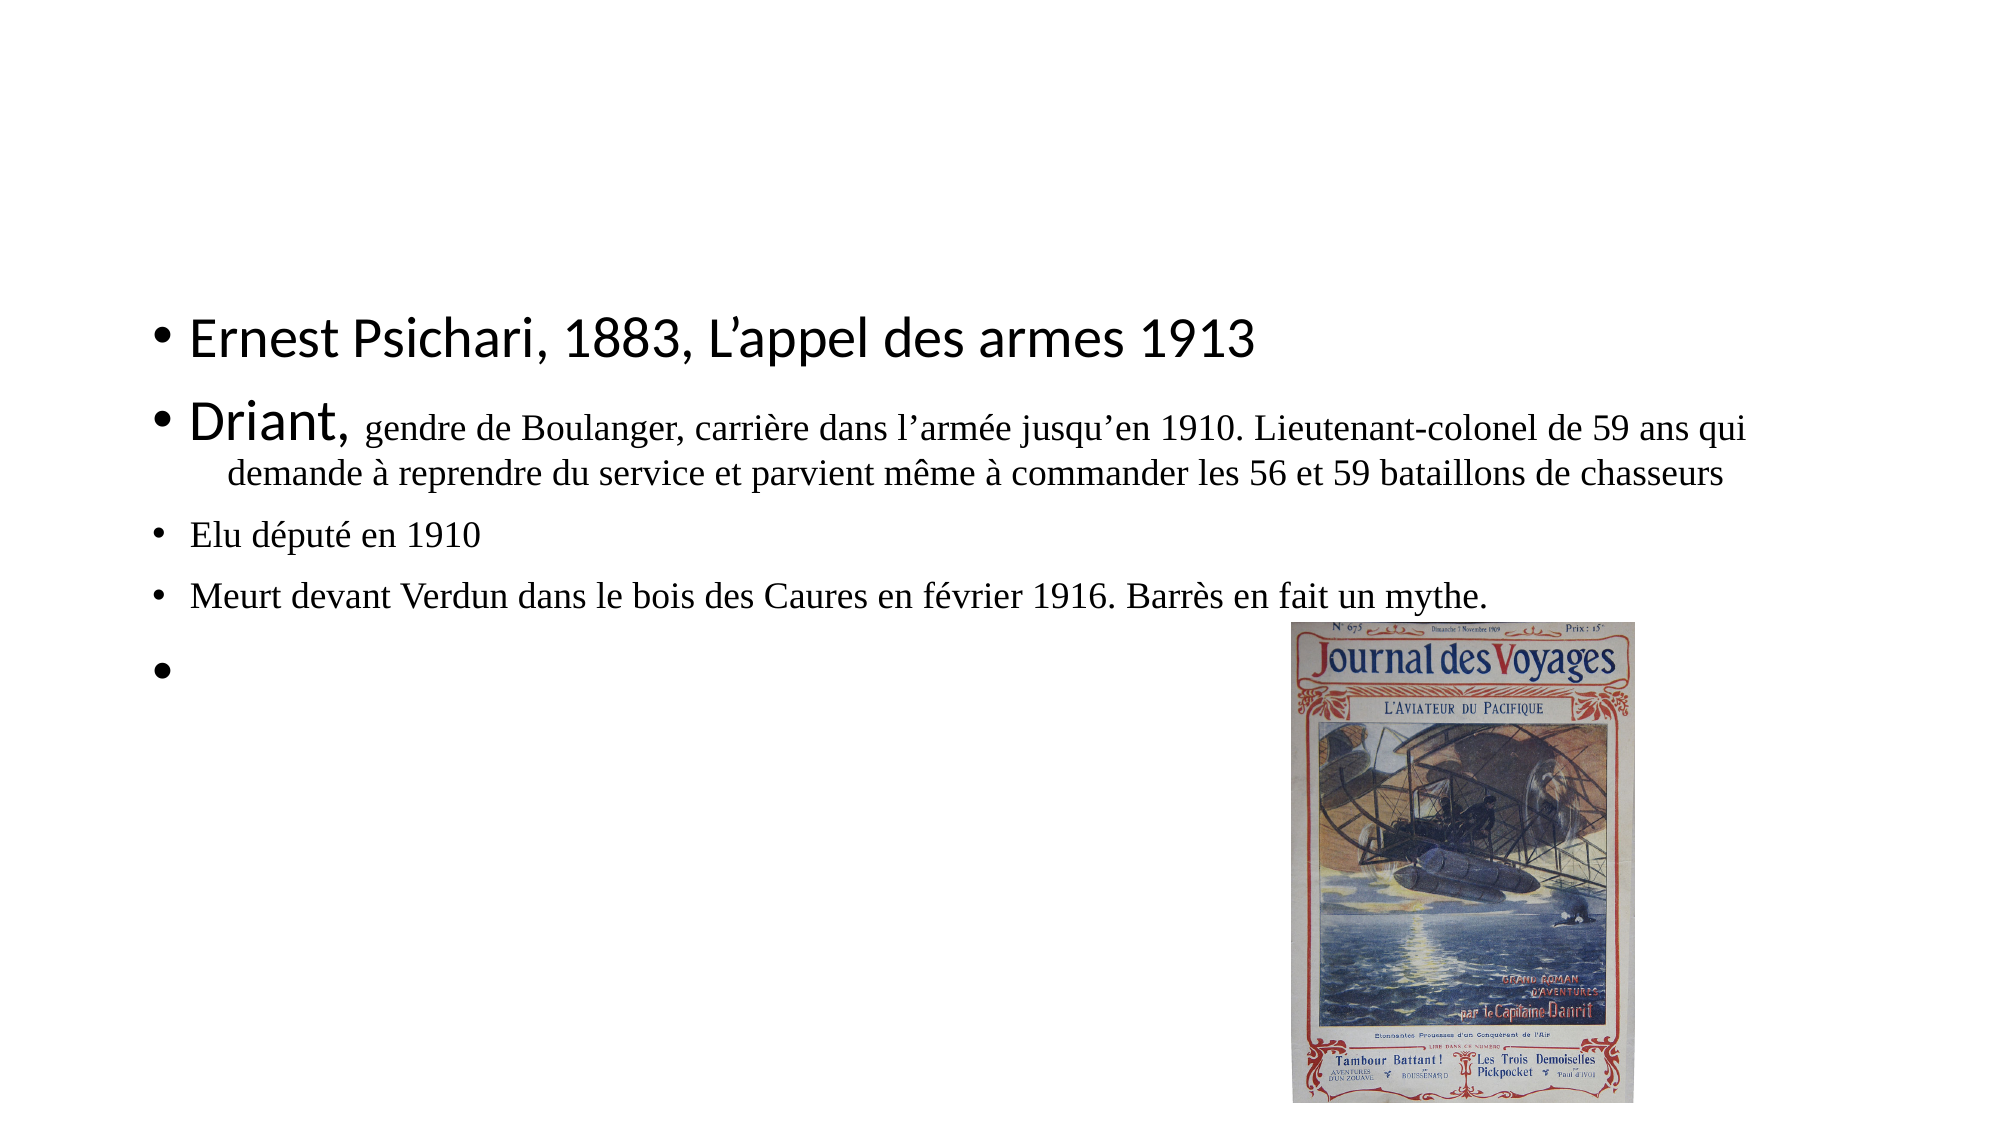

#
Ernest Psichari, 1883, L’appel des armes 1913
Driant, gendre de Boulanger, carrière dans l’armée jusqu’en 1910. Lieutenant-colonel de 59 ans qui demande à reprendre du service et parvient même à commander les 56 et 59 bataillons de chasseurs
Elu député en 1910
Meurt devant Verdun dans le bois des Caures en février 1916. Barrès en fait un mythe.